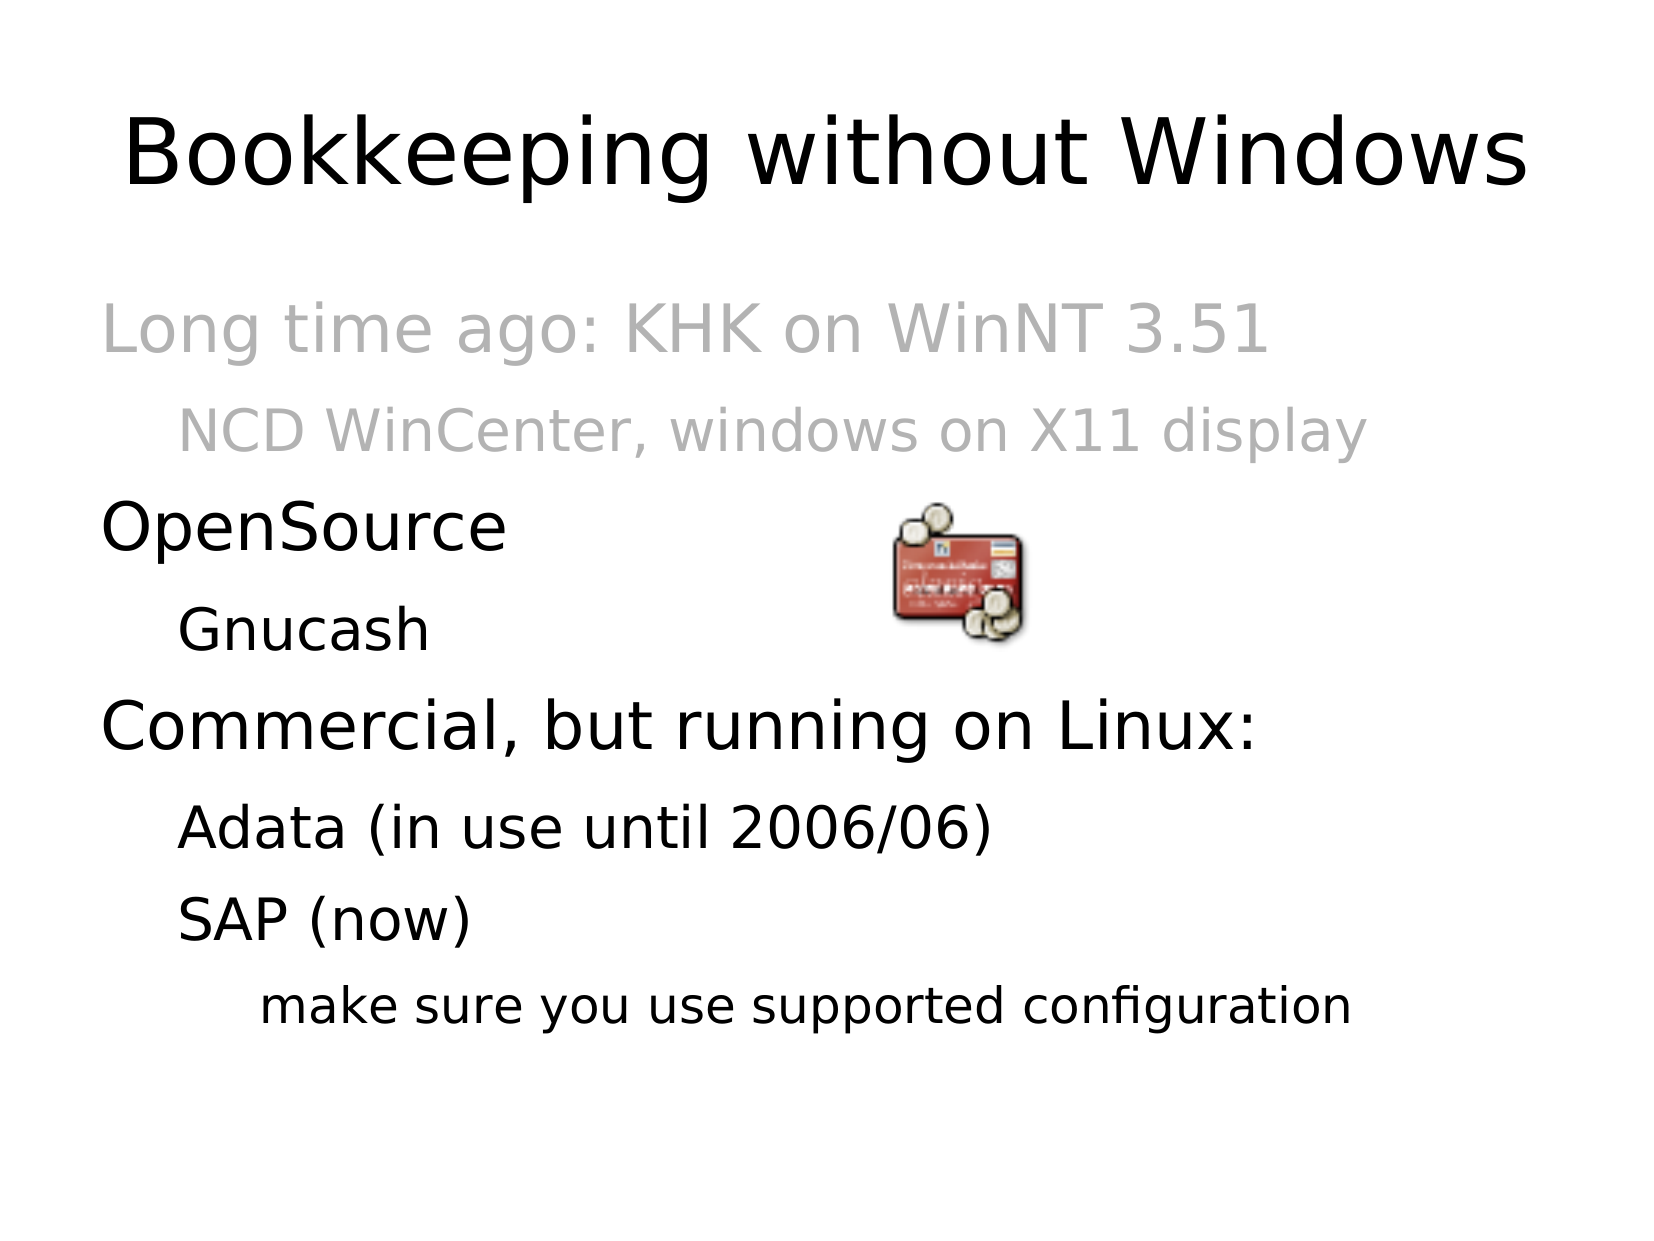

# Bookkeeping without Windows
Long time ago: KHK on WinNT 3.51
NCD WinCenter, windows on X11 display
OpenSource
Gnucash
Commercial, but running on Linux:
Adata (in use until 2006/06)
SAP (now)
make sure you use supported configuration